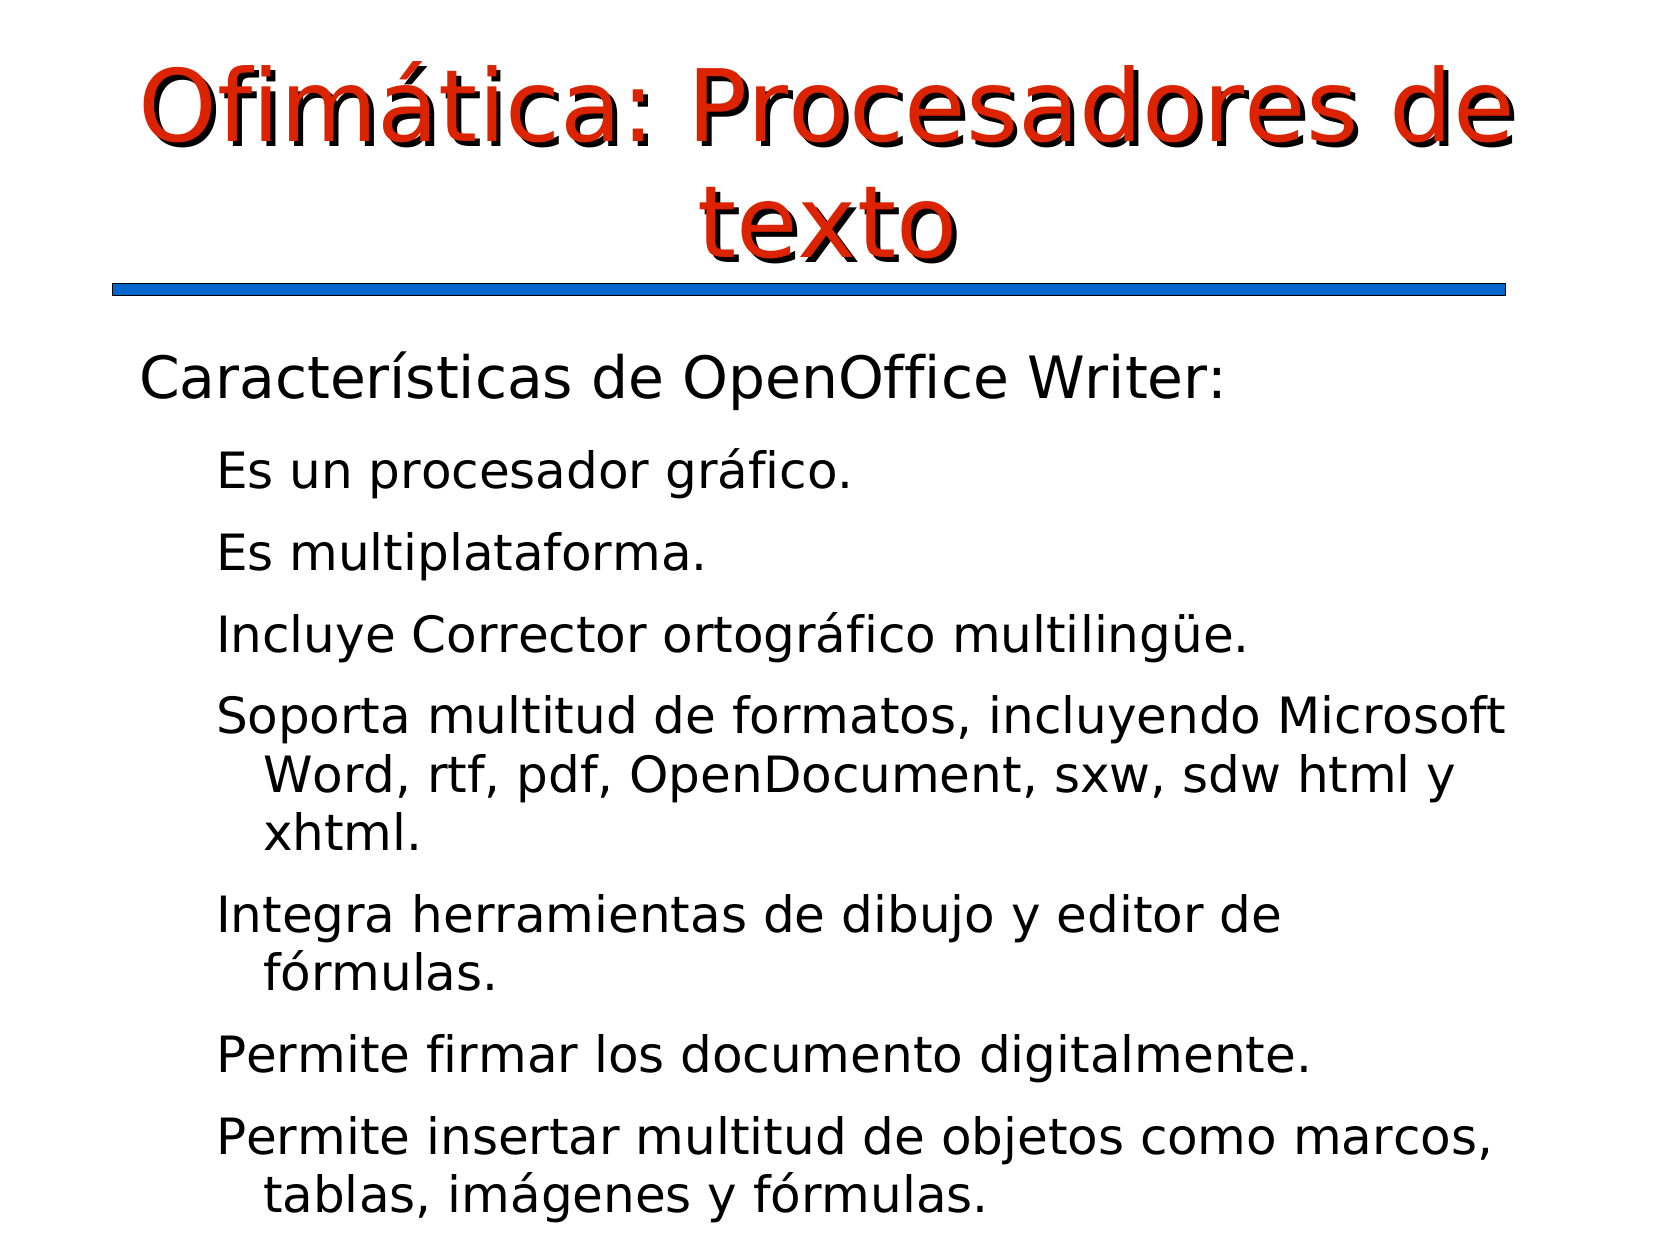

# Ofimática: Procesadores de texto
Características de OpenOffice Writer:
Es un procesador gráfico.
Es multiplataforma.
Incluye Corrector ortográfico multilingüe.
Soporta multitud de formatos, incluyendo Microsoft Word, rtf, pdf, OpenDocument, sxw, sdw html y xhtml.
Integra herramientas de dibujo y editor de fórmulas.
Permite firmar los documento digitalmente.
Permite insertar multitud de objetos como marcos, tablas, imágenes y fórmulas.